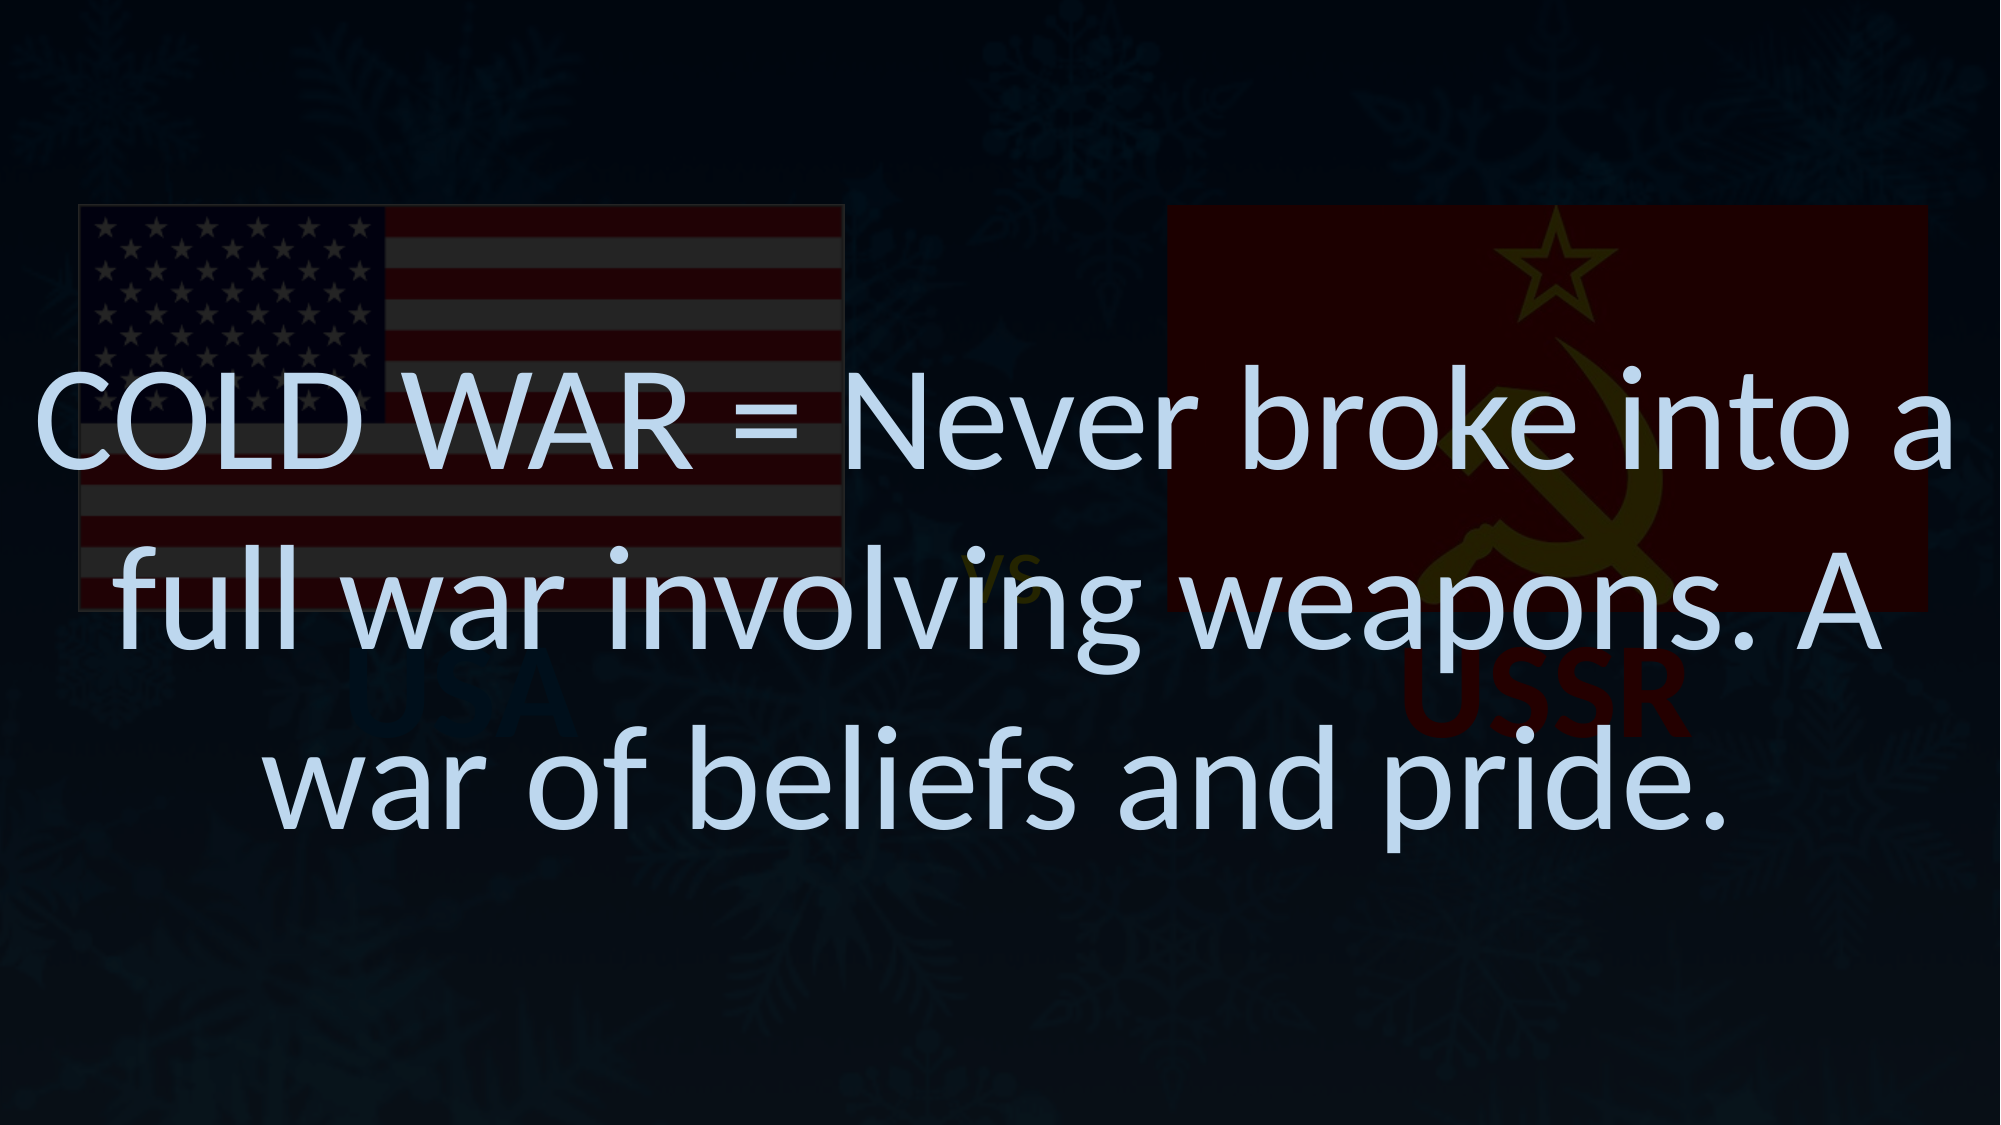

COLD WAR = Never broke into a full war involving weapons. A war of beliefs and pride.
vs
USA
USSR